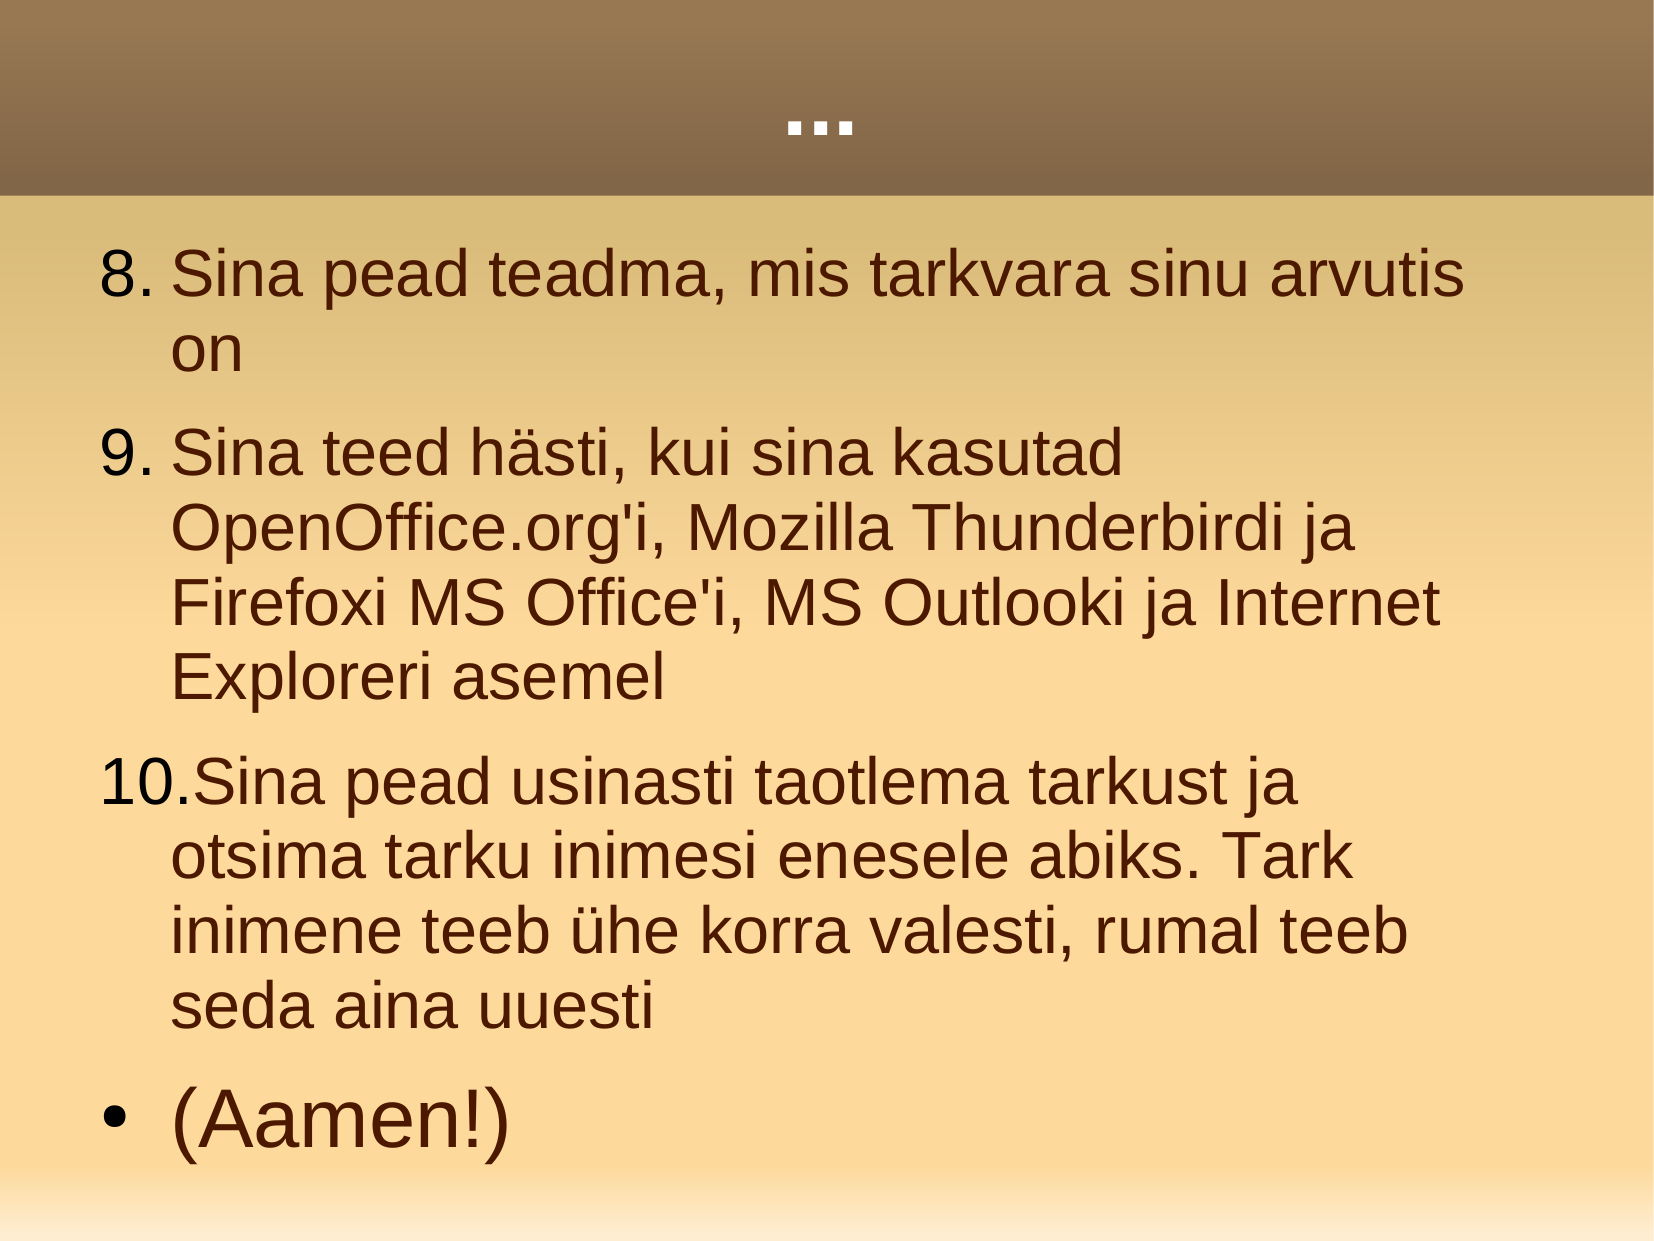

# ...
Sina pead teadma, mis tarkvara sinu arvutis on
Sina teed hästi, kui sina kasutad OpenOffice.org'i, Mozilla Thunderbirdi ja Firefoxi MS Office'i, MS Outlooki ja Internet Exploreri asemel
Sina pead usinasti taotlema tarkust ja otsima tarku inimesi enesele abiks. Tark inimene teeb ühe korra valesti, rumal teeb seda aina uuesti
(Aamen!)